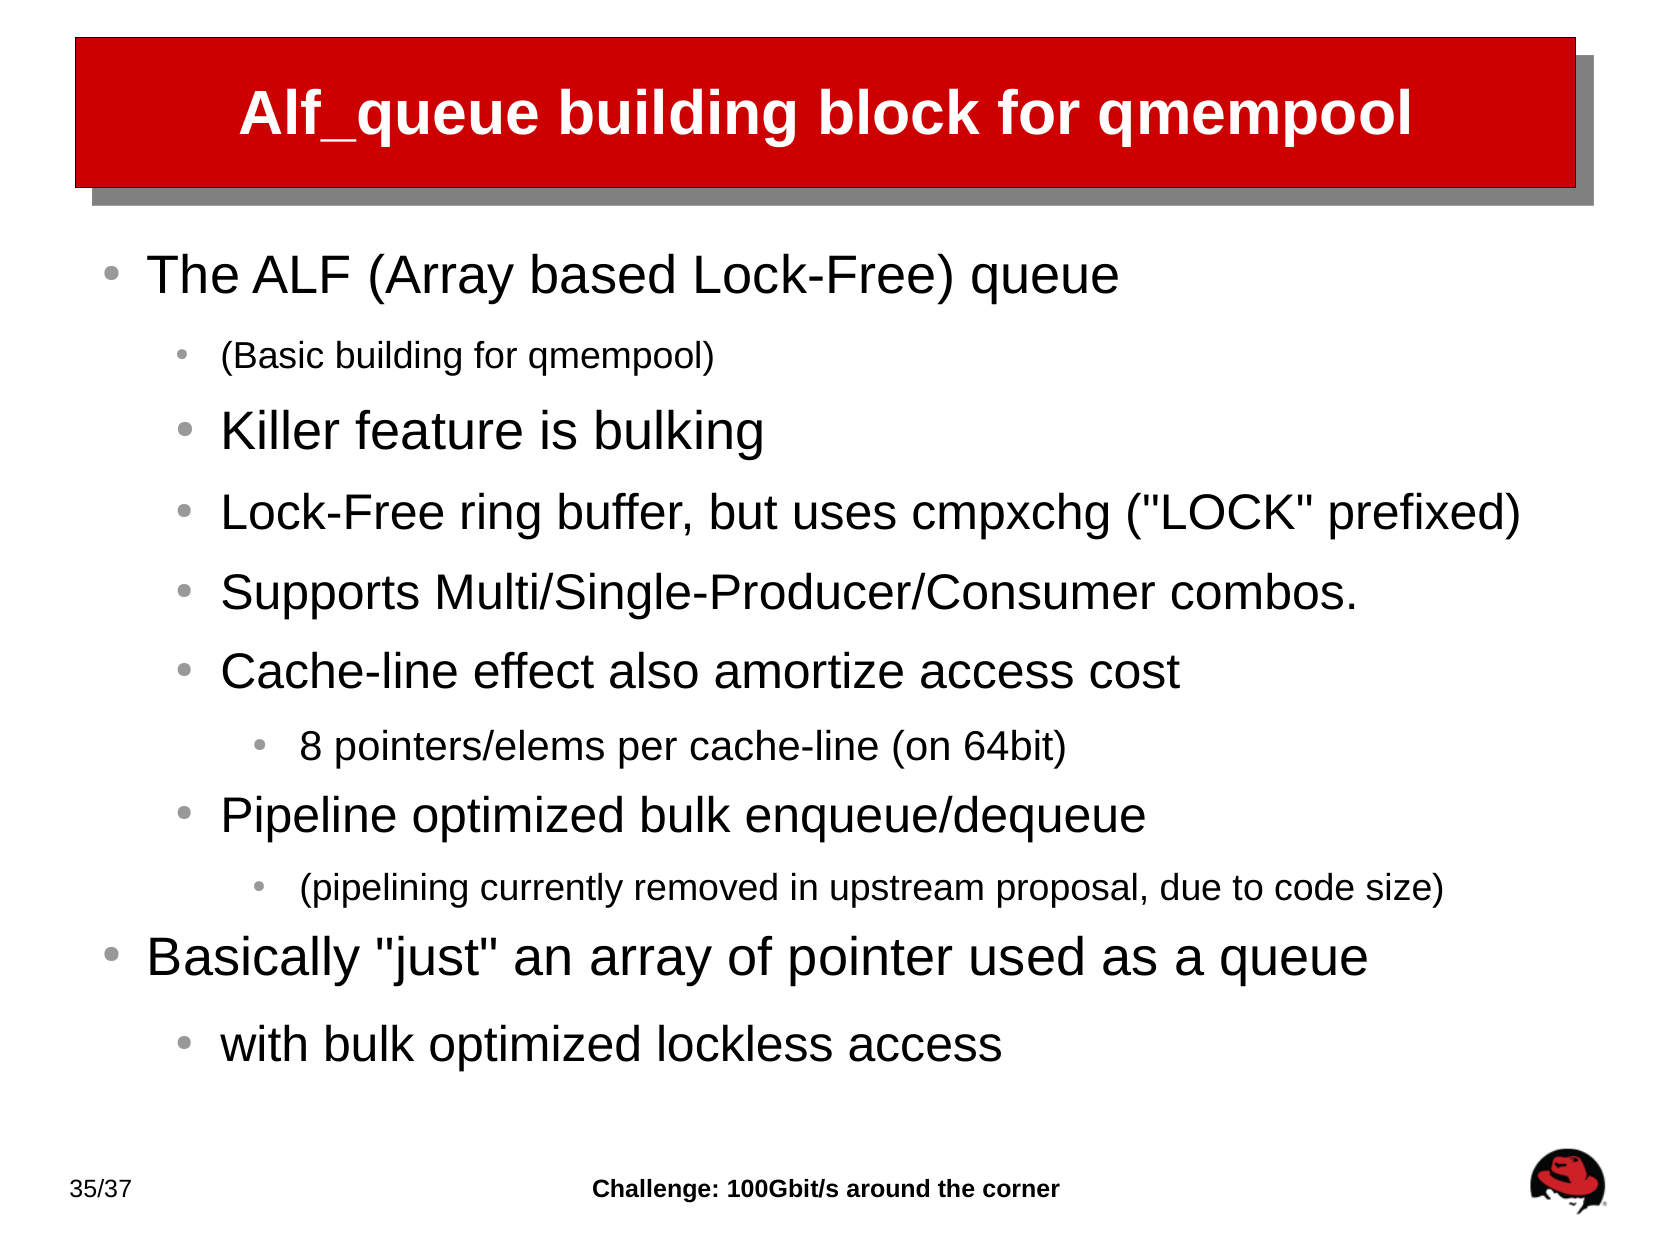

# Alf_queue building block for qmempool
The ALF (Array based Lock-Free) queue
(Basic building for qmempool)
Killer feature is bulking
Lock-Free ring buffer, but uses cmpxchg ("LOCK" prefixed)
Supports Multi/Single-Producer/Consumer combos.
Cache-line effect also amortize access cost
8 pointers/elems per cache-line (on 64bit)
Pipeline optimized bulk enqueue/dequeue
(pipelining currently removed in upstream proposal, due to code size)
Basically "just" an array of pointer used as a queue
with bulk optimized lockless access